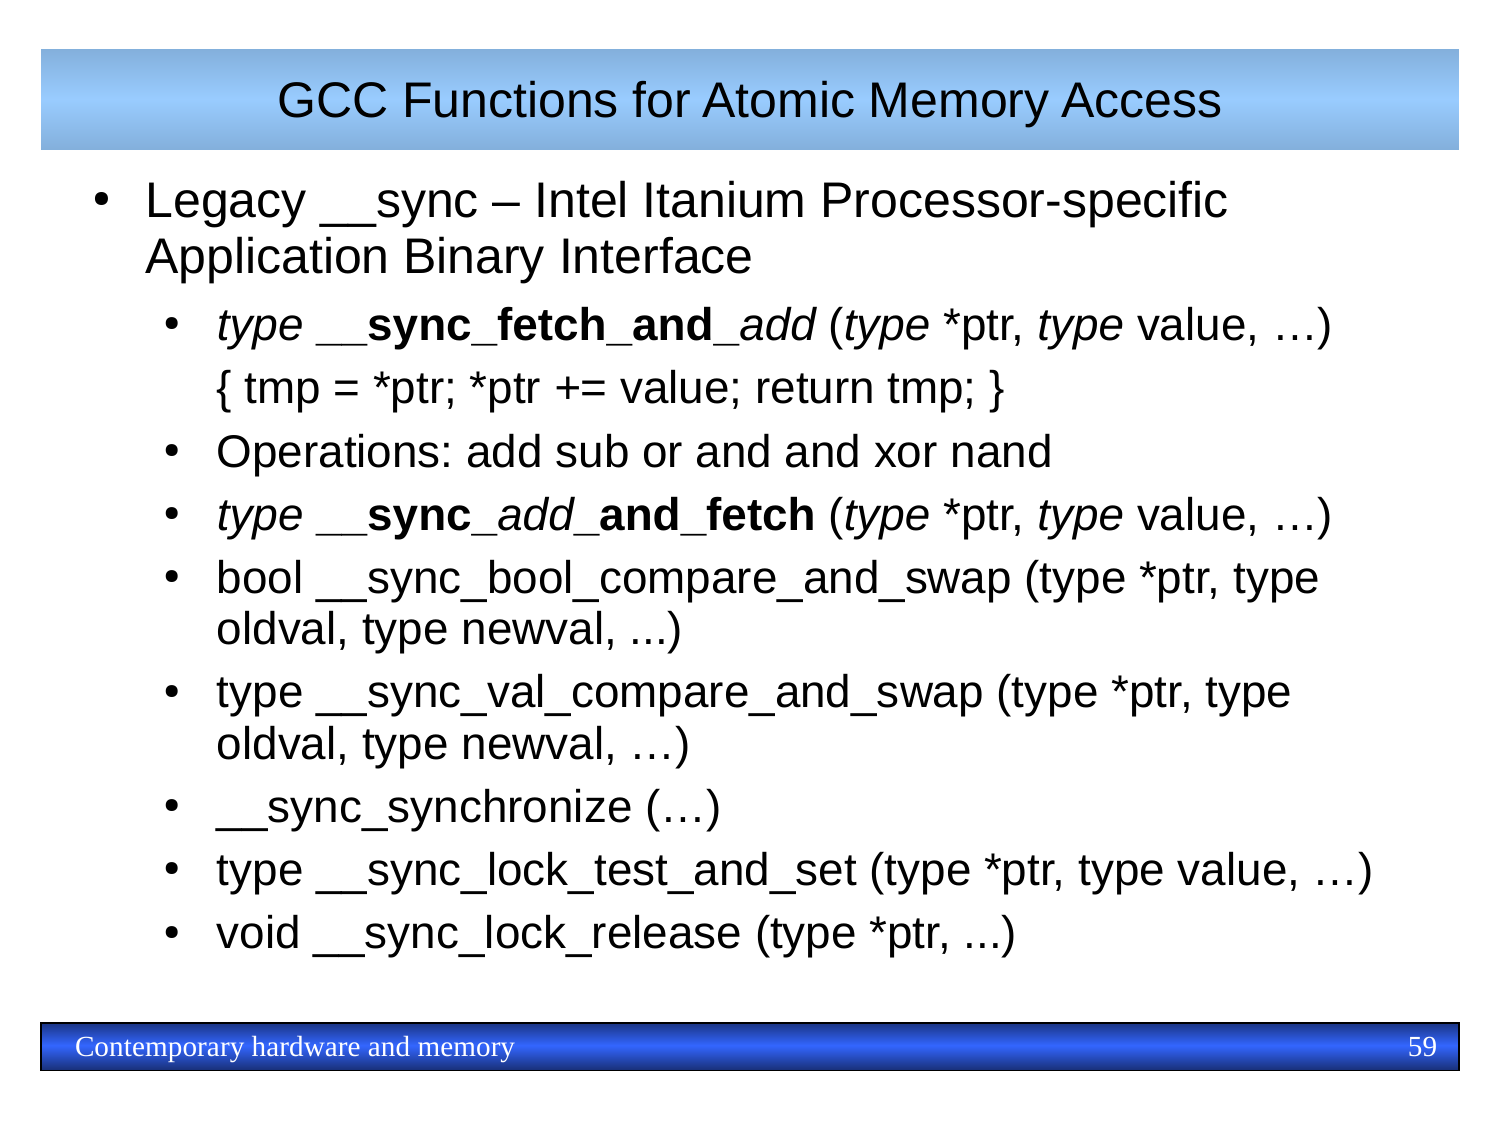

# GCC Functions for Atomic Memory Access
Legacy __sync – Intel Itanium Processor-specific Application Binary Interface
type __sync_fetch_and_add (type *ptr, type value, …)
{ tmp = *ptr; *ptr += value; return tmp; }
Operations: add sub or and and xor nand
type __sync_add_and_fetch (type *ptr, type value, …)
bool __sync_bool_compare_and_swap (type *ptr, type oldval, type newval, ...)
type __sync_val_compare_and_swap (type *ptr, type oldval, type newval, …)
__sync_synchronize (…)
type __sync_lock_test_and_set (type *ptr, type value, …)
void __sync_lock_release (type *ptr, ...)
Contemporary hardware and memory
59